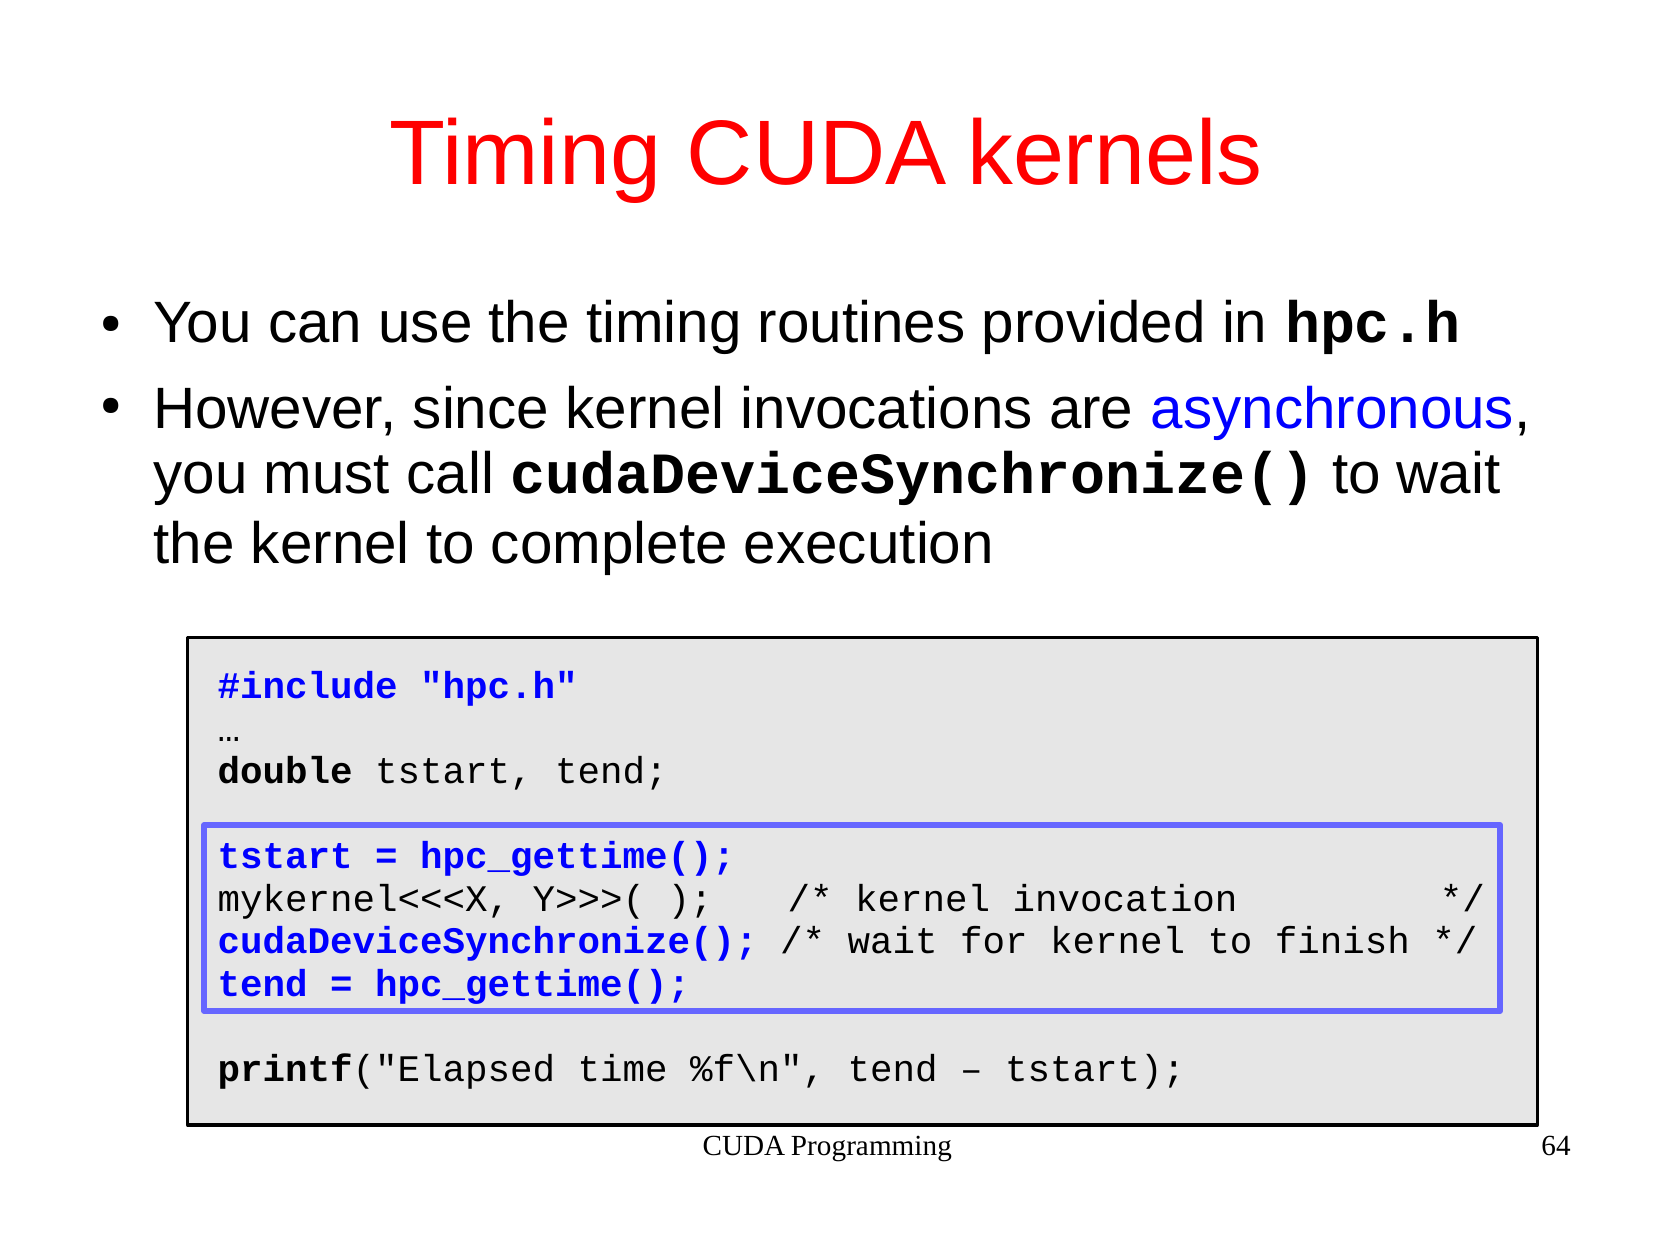

# Timing CUDA kernels
You can use the timing routines provided in hpc.h
However, since kernel invocations are asynchronous, you must call cudaDeviceSynchronize() to wait the kernel to complete execution
#include "hpc.h"
…
double tstart, tend;
tstart = hpc_gettime();
mykernel<<<X, Y>>>( ); 	 /* kernel invocation */
cudaDeviceSynchronize(); /* wait for kernel to finish */
tend = hpc_gettime();
printf("Elapsed time %f\n", tend – tstart);
CUDA Programming
64